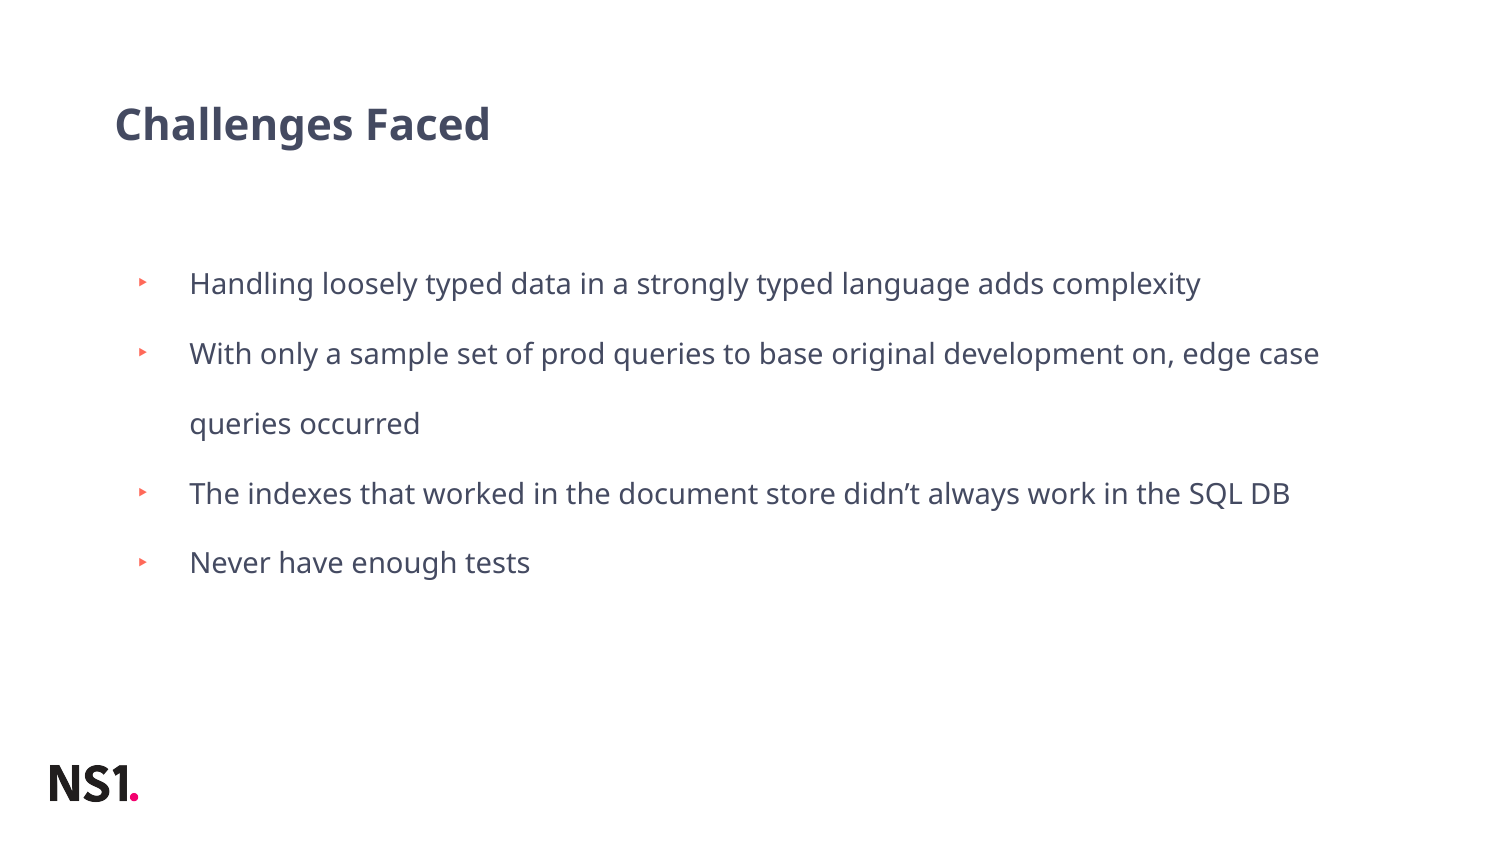

# Challenges Faced
Handling loosely typed data in a strongly typed language adds complexity
With only a sample set of prod queries to base original development on, edge case queries occurred
The indexes that worked in the document store didn’t always work in the SQL DB
Never have enough tests